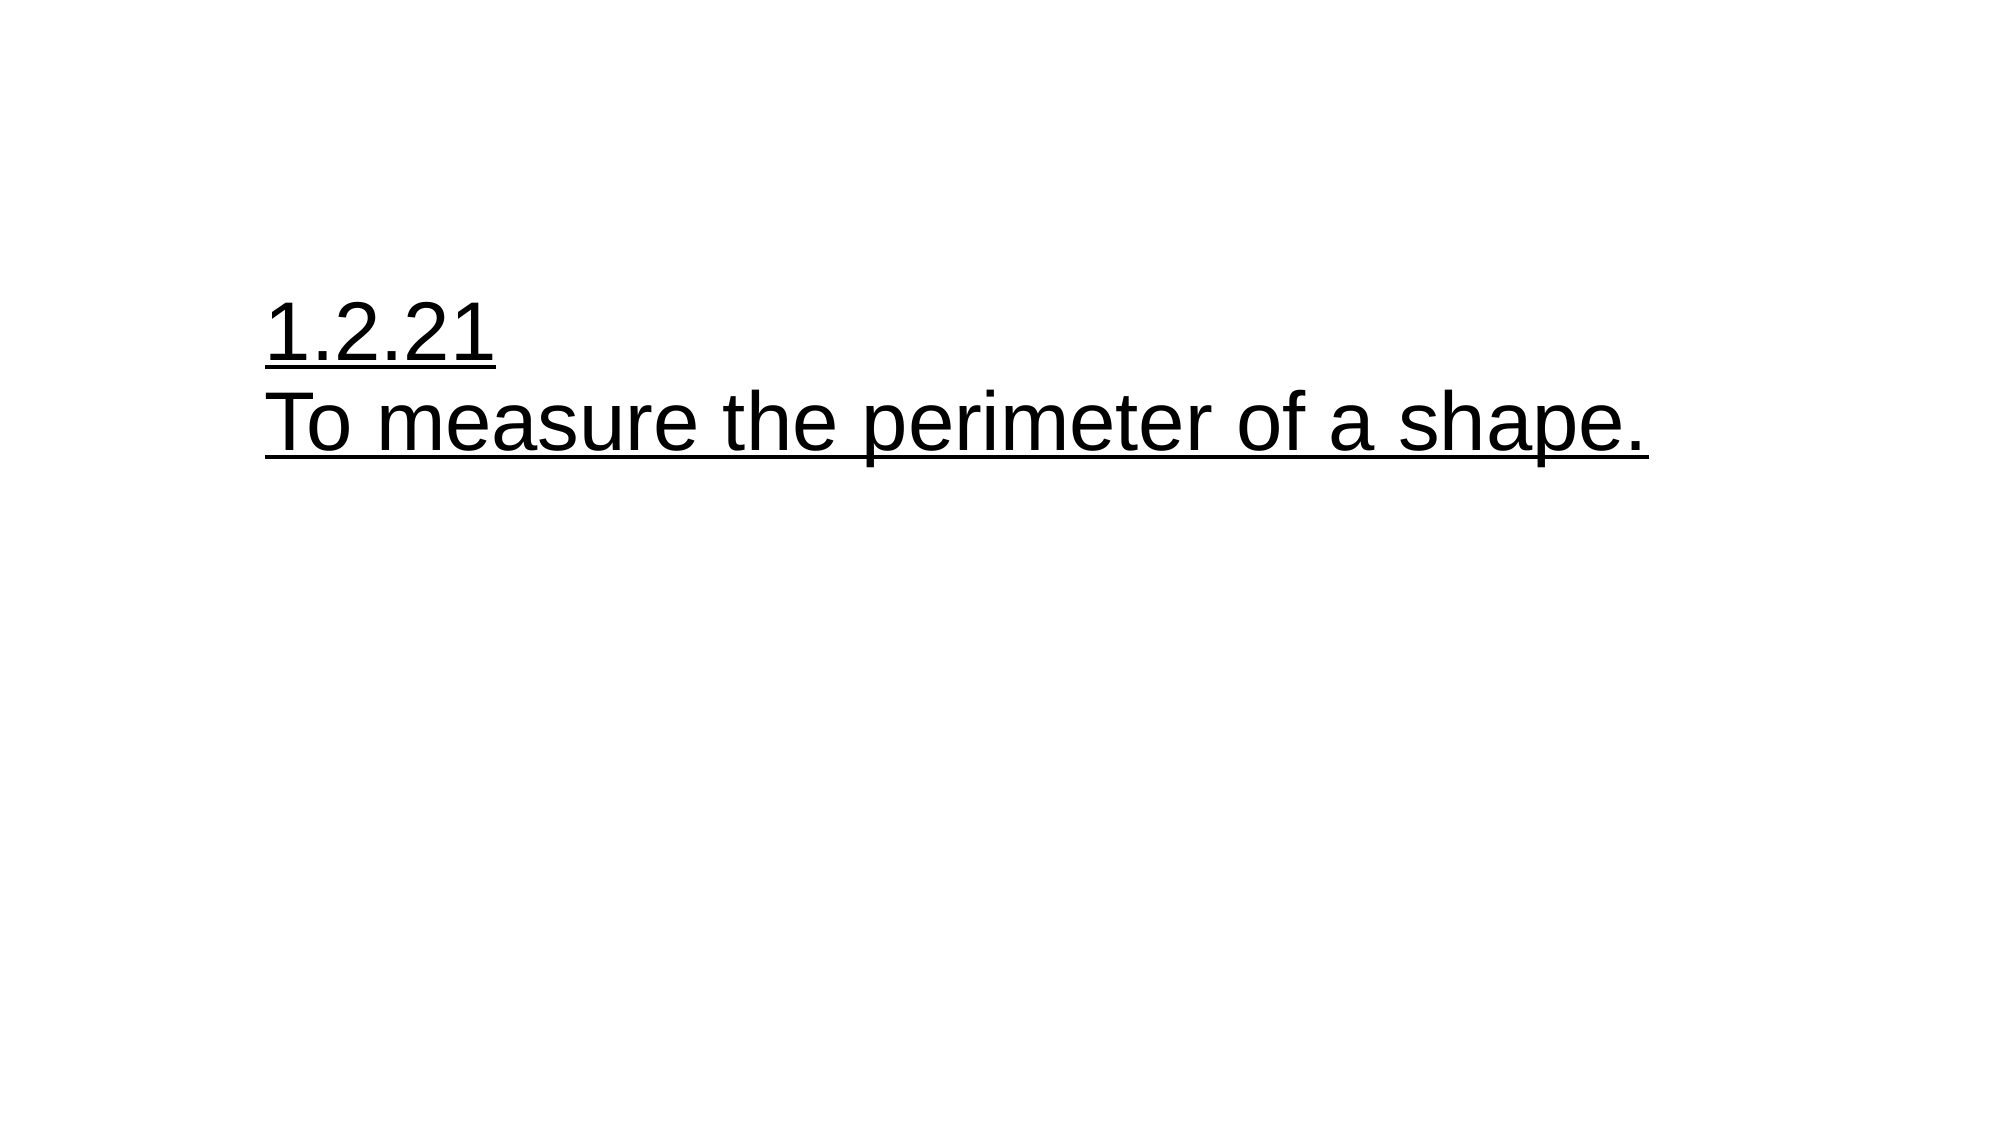

# 1.2.21 To measure the perimeter of a shape.